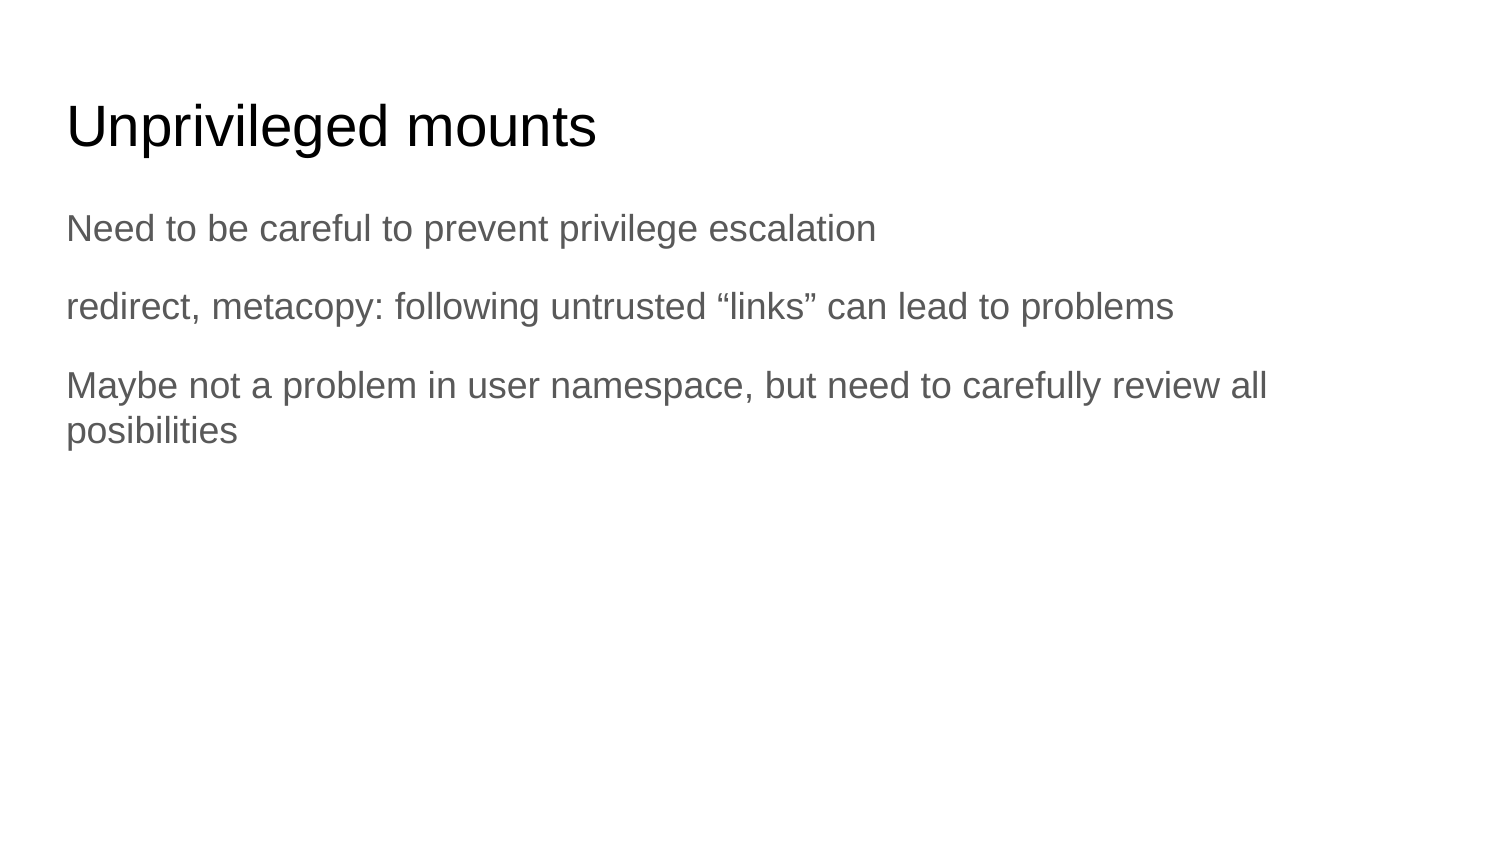

# Unprivileged mounts
Need to be careful to prevent privilege escalation
redirect, metacopy: following untrusted “links” can lead to problems
Maybe not a problem in user namespace, but need to carefully review all posibilities